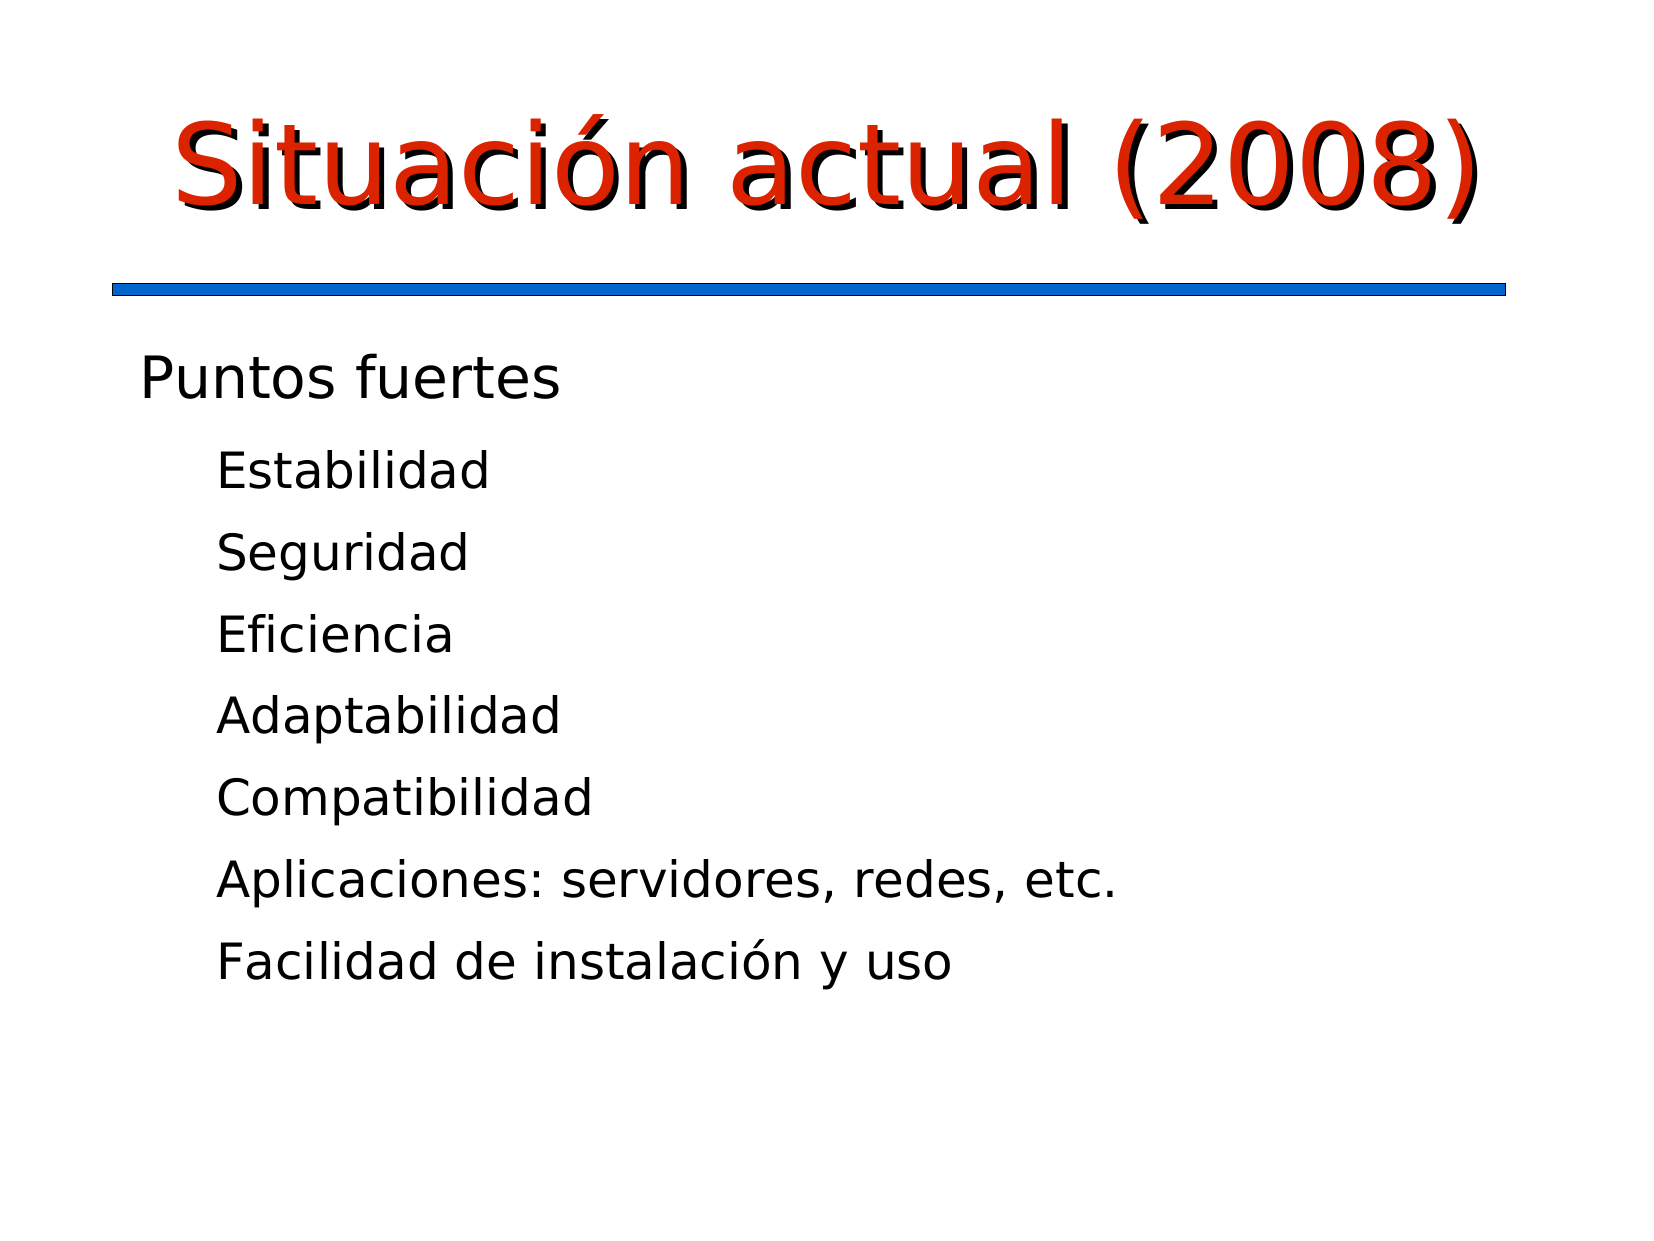

# Situación actual (2008)
Puntos fuertes
Estabilidad
Seguridad
Eficiencia
Adaptabilidad
Compatibilidad
Aplicaciones: servidores, redes, etc.
Facilidad de instalación y uso